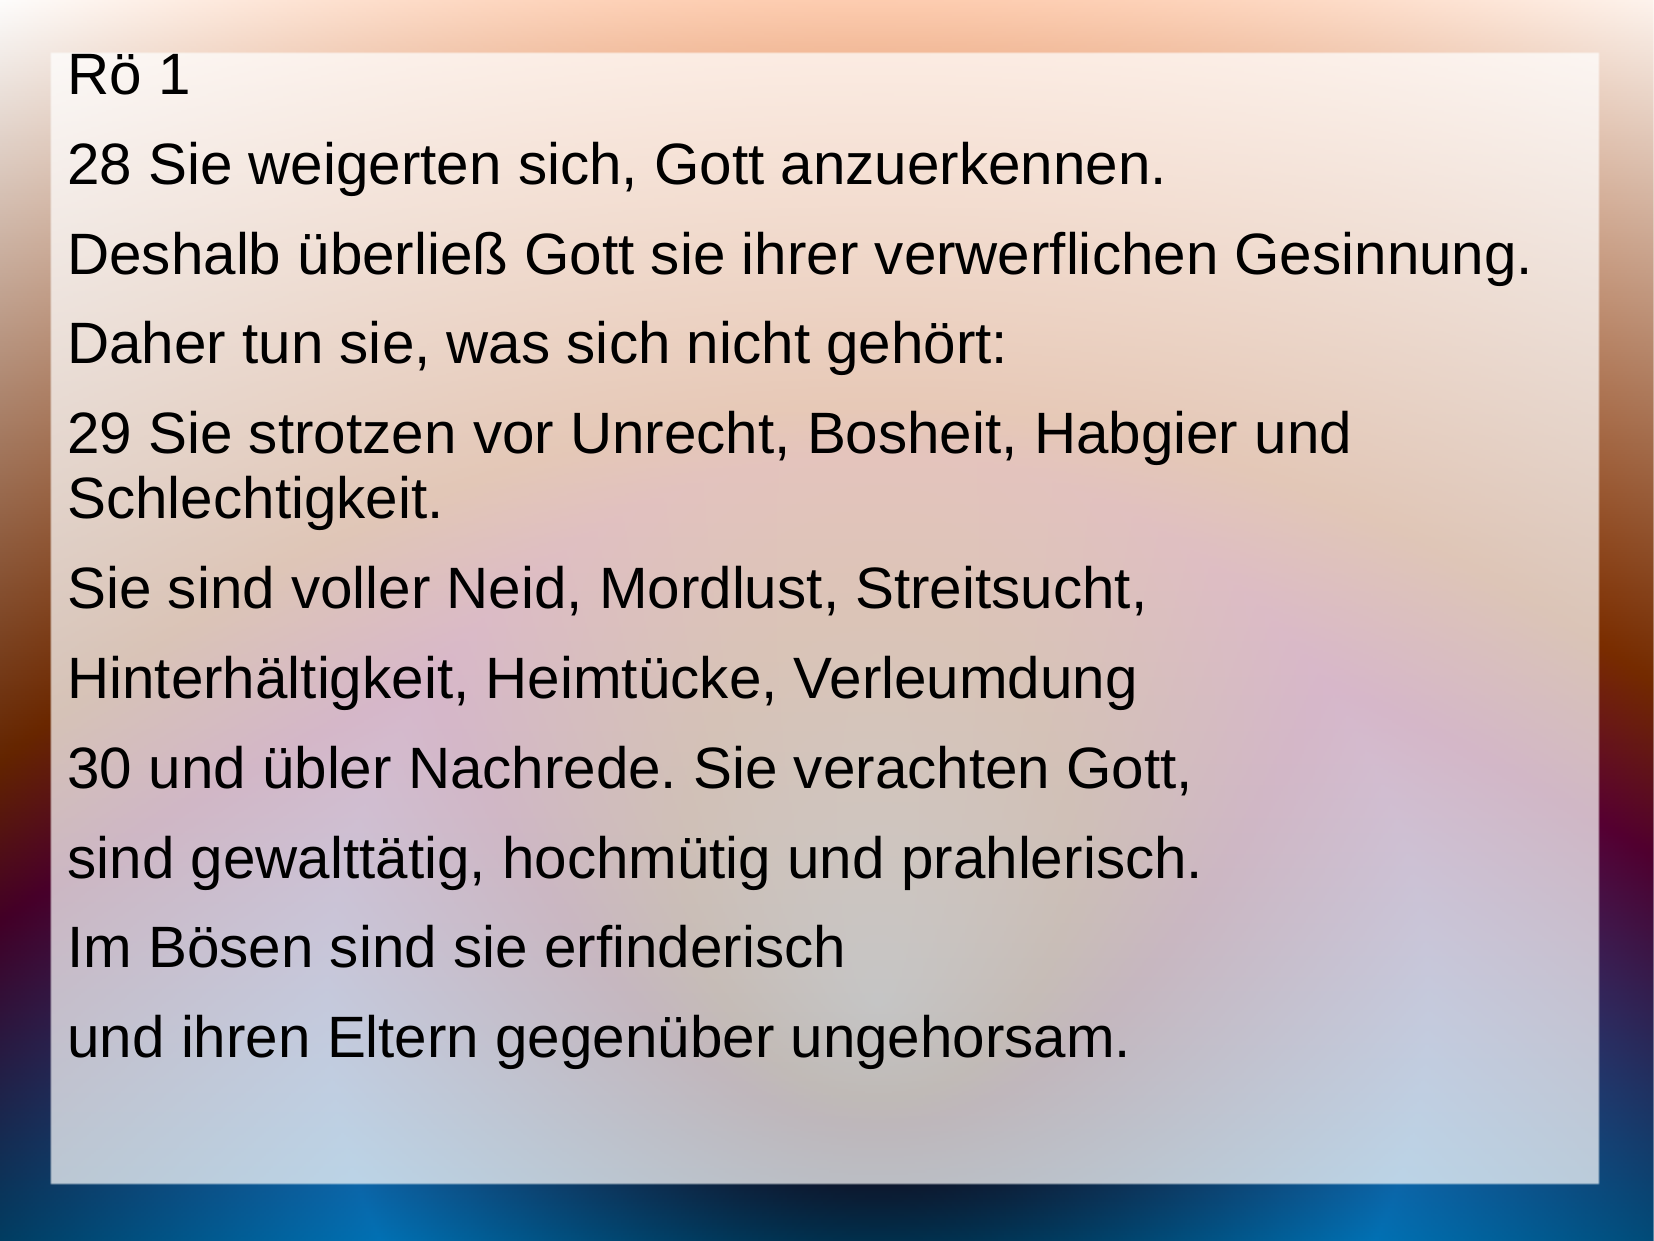

Rö 1
28 Sie weigerten sich, Gott anzuerkennen.
Deshalb überließ Gott sie ihrer verwerflichen Gesinnung.
Daher tun sie, was sich nicht gehört:
29 Sie strotzen vor Unrecht, Bosheit, Habgier und Schlechtigkeit.
Sie sind voller Neid, Mordlust, Streitsucht,
Hinterhältigkeit, Heimtücke, Verleumdung
30 und übler Nachrede. Sie verachten Gott,
sind gewalttätig, hochmütig und prahlerisch.
Im Bösen sind sie erfinderisch
und ihren Eltern gegenüber ungehorsam.